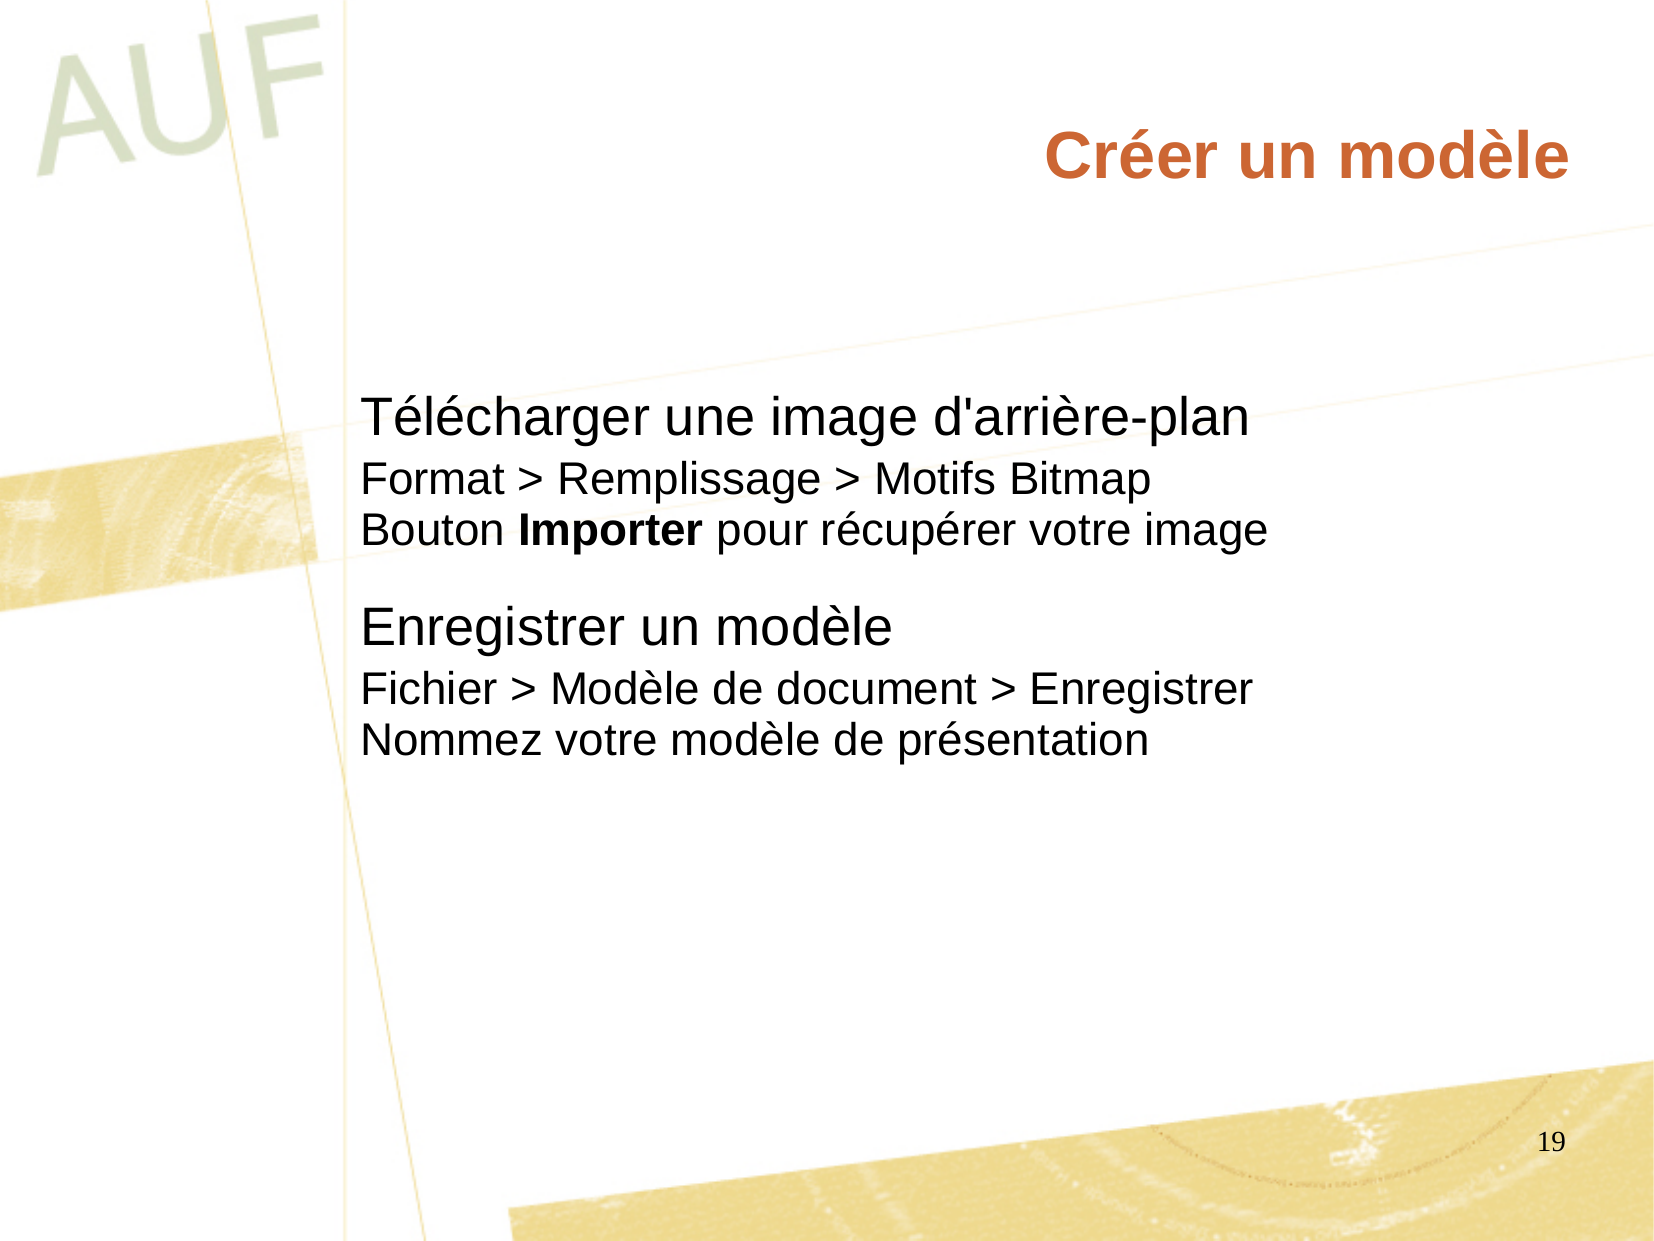

# Créer un modèle
Télécharger une image d'arrière-plan
Format > Remplissage > Motifs Bitmap
Bouton Importer pour récupérer votre image
Enregistrer un modèle
Fichier > Modèle de document > Enregistrer
Nommez votre modèle de présentation
19